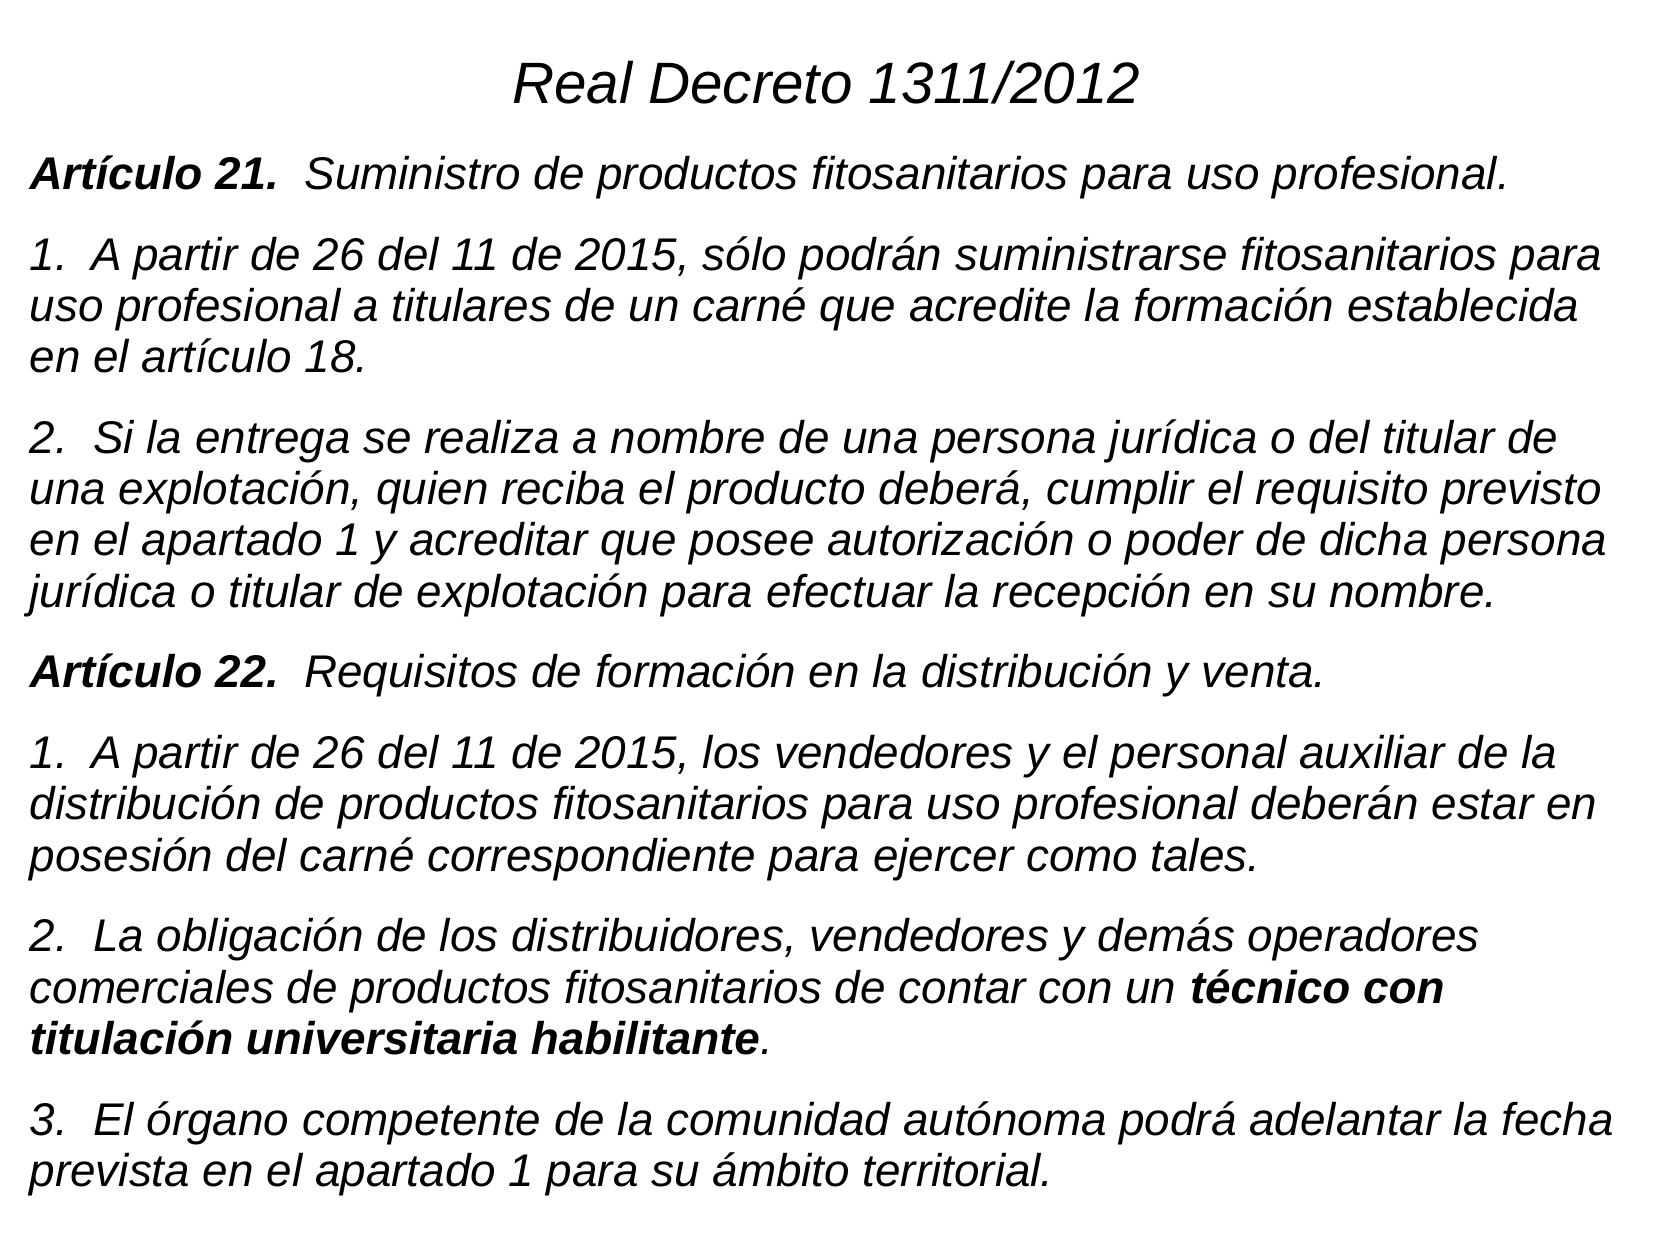

# Real Decreto 1311/2012
Artículo 21. Suministro de productos fitosanitarios para uso profesional.
1. A partir de 26 del 11 de 2015, sólo podrán suministrarse fitosanitarios para uso profesional a titulares de un carné que acredite la formación establecida en el artículo 18.
2. Si la entrega se realiza a nombre de una persona jurídica o del titular de una explotación, quien reciba el producto deberá, cumplir el requisito previsto en el apartado 1 y acreditar que posee autorización o poder de dicha persona jurídica o titular de explotación para efectuar la recepción en su nombre.
Artículo 22. Requisitos de formación en la distribución y venta.
1. A partir de 26 del 11 de 2015, los vendedores y el personal auxiliar de la distribución de productos fitosanitarios para uso profesional deberán estar en posesión del carné correspondiente para ejercer como tales.
2. La obligación de los distribuidores, vendedores y demás operadores comerciales de productos fitosanitarios de contar con un técnico con titulación universitaria habilitante.
3. El órgano competente de la comunidad autónoma podrá adelantar la fecha prevista en el apartado 1 para su ámbito territorial.